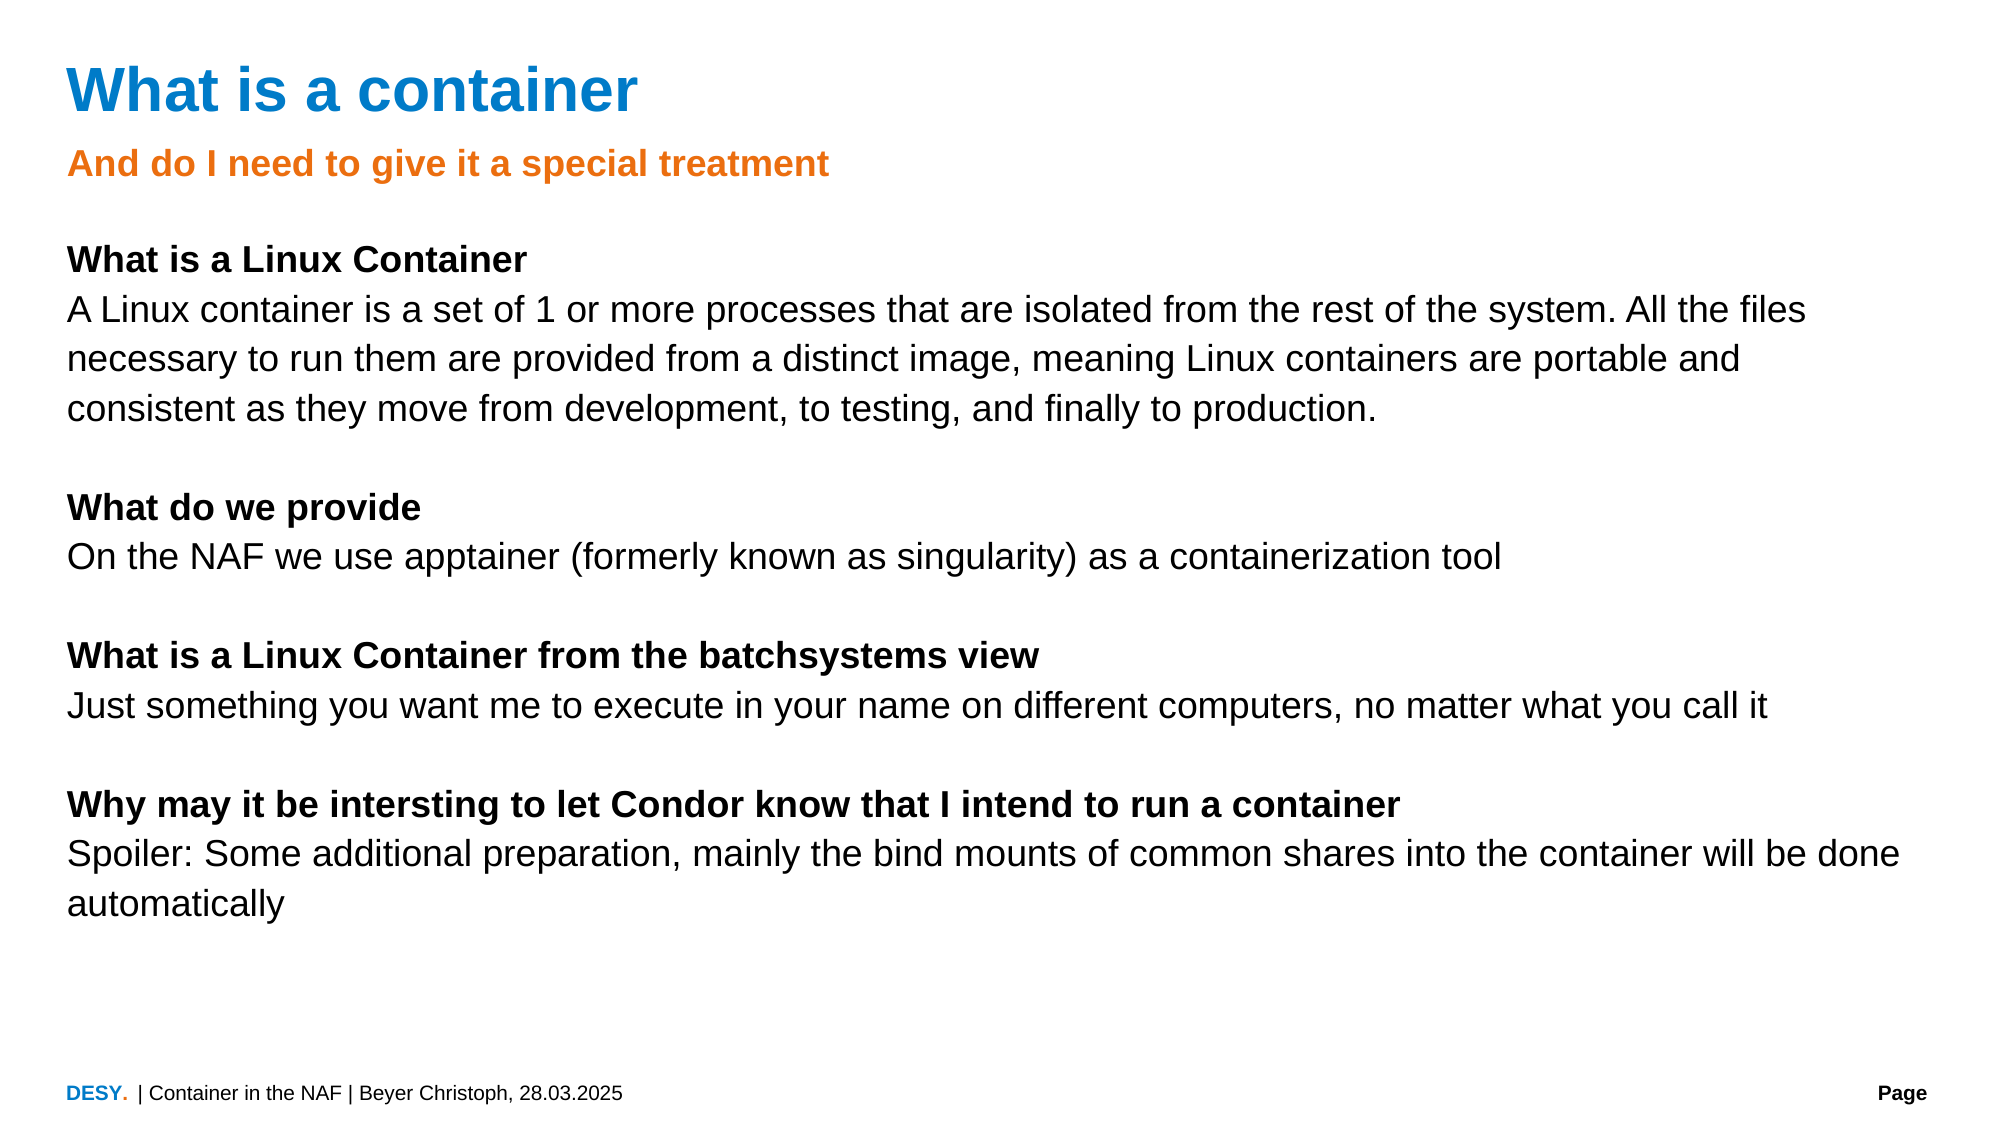

# What is a container
And do I need to give it a special treatment
What is a Linux Container
A Linux container is a set of 1 or more processes that are isolated from the rest of the system. All the files necessary to run them are provided from a distinct image, meaning Linux containers are portable and consistent as they move from development, to testing, and finally to production.
What do we provide
On the NAF we use apptainer (formerly known as singularity) as a containerization tool
What is a Linux Container from the batchsystems view
Just something you want me to execute in your name on different computers, no matter what you call it
Why may it be intersting to let Condor know that I intend to run a container
Spoiler: Some additional preparation, mainly the bind mounts of common shares into the container will be done automatically
| Container in the NAF | Beyer Christoph, 28.03.2025